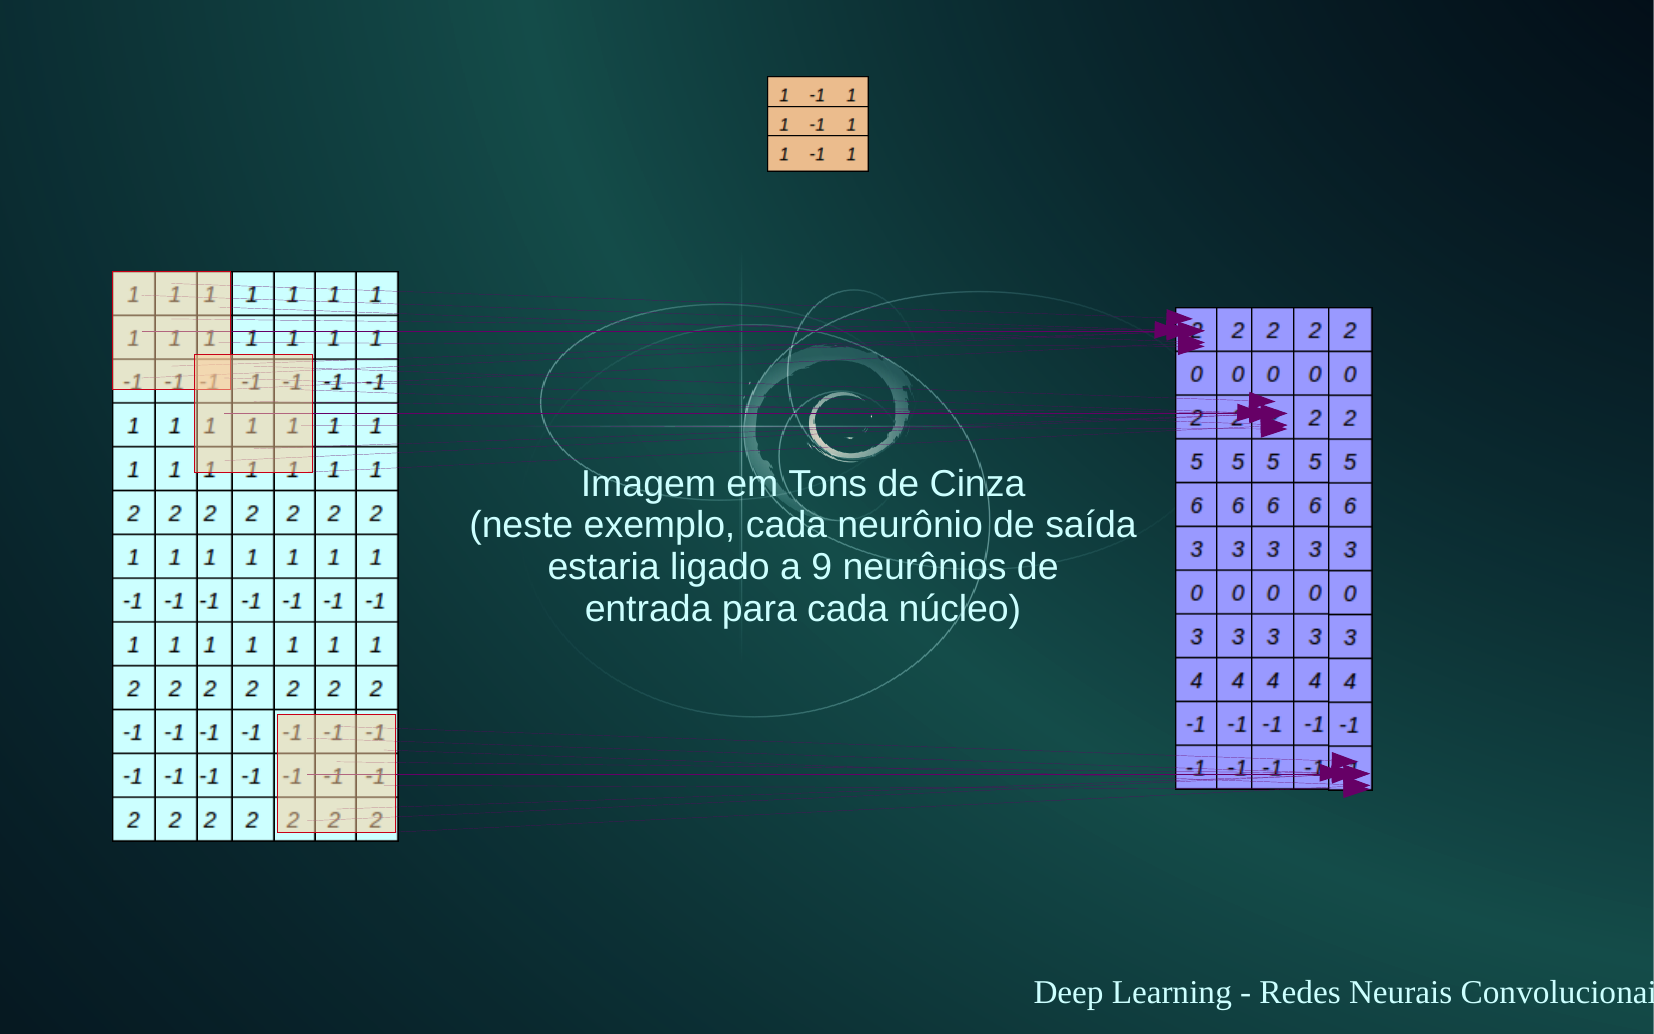

Imagem em Tons de Cinza
(neste exemplo, cada neurônio de saída
estaria ligado a 9 neurônios de
entrada para cada núcleo)